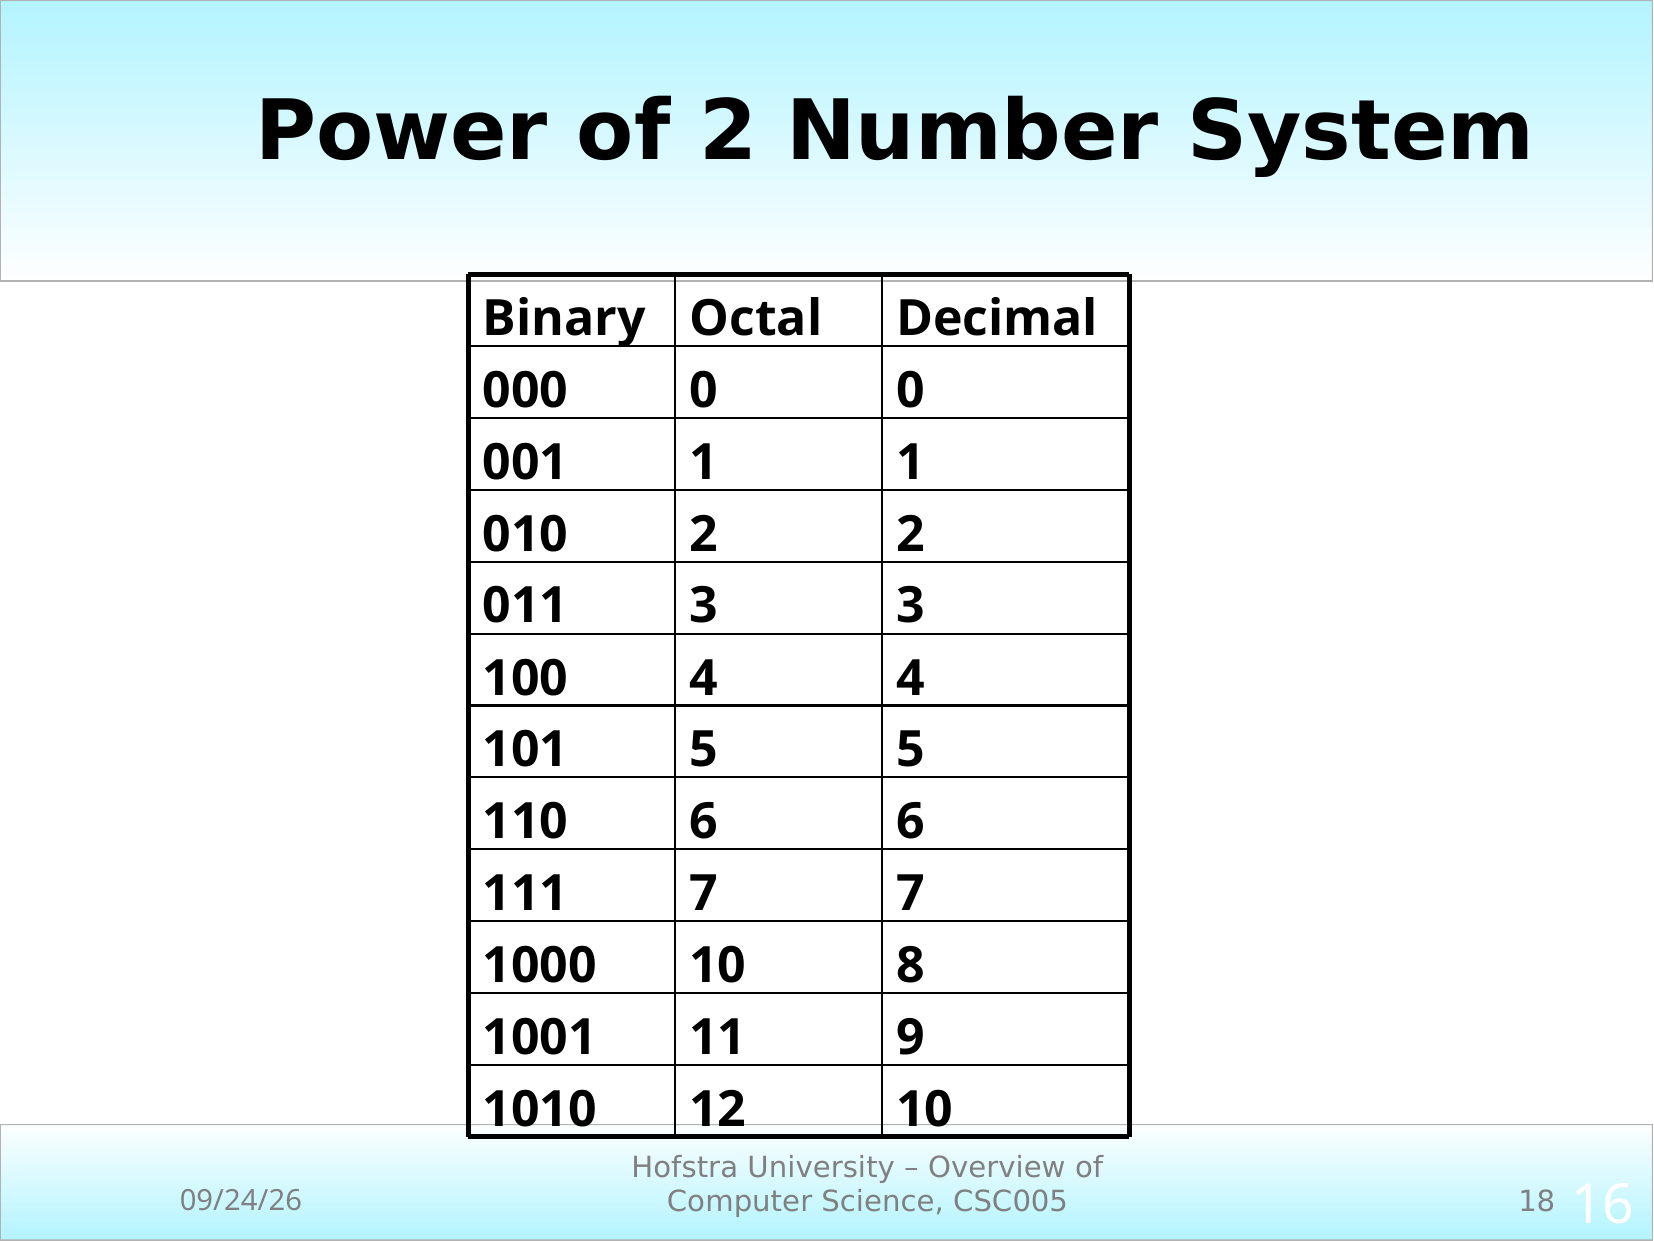

# Power of 2 Number System
Binary
Octal
Decimal
000
0
0
001
1
1
010
2
2
011
3
3
100
4
4
101
5
5
110
6
6
111
7
7
1000
10
8
1001
11
9
1010
12
10
18
16